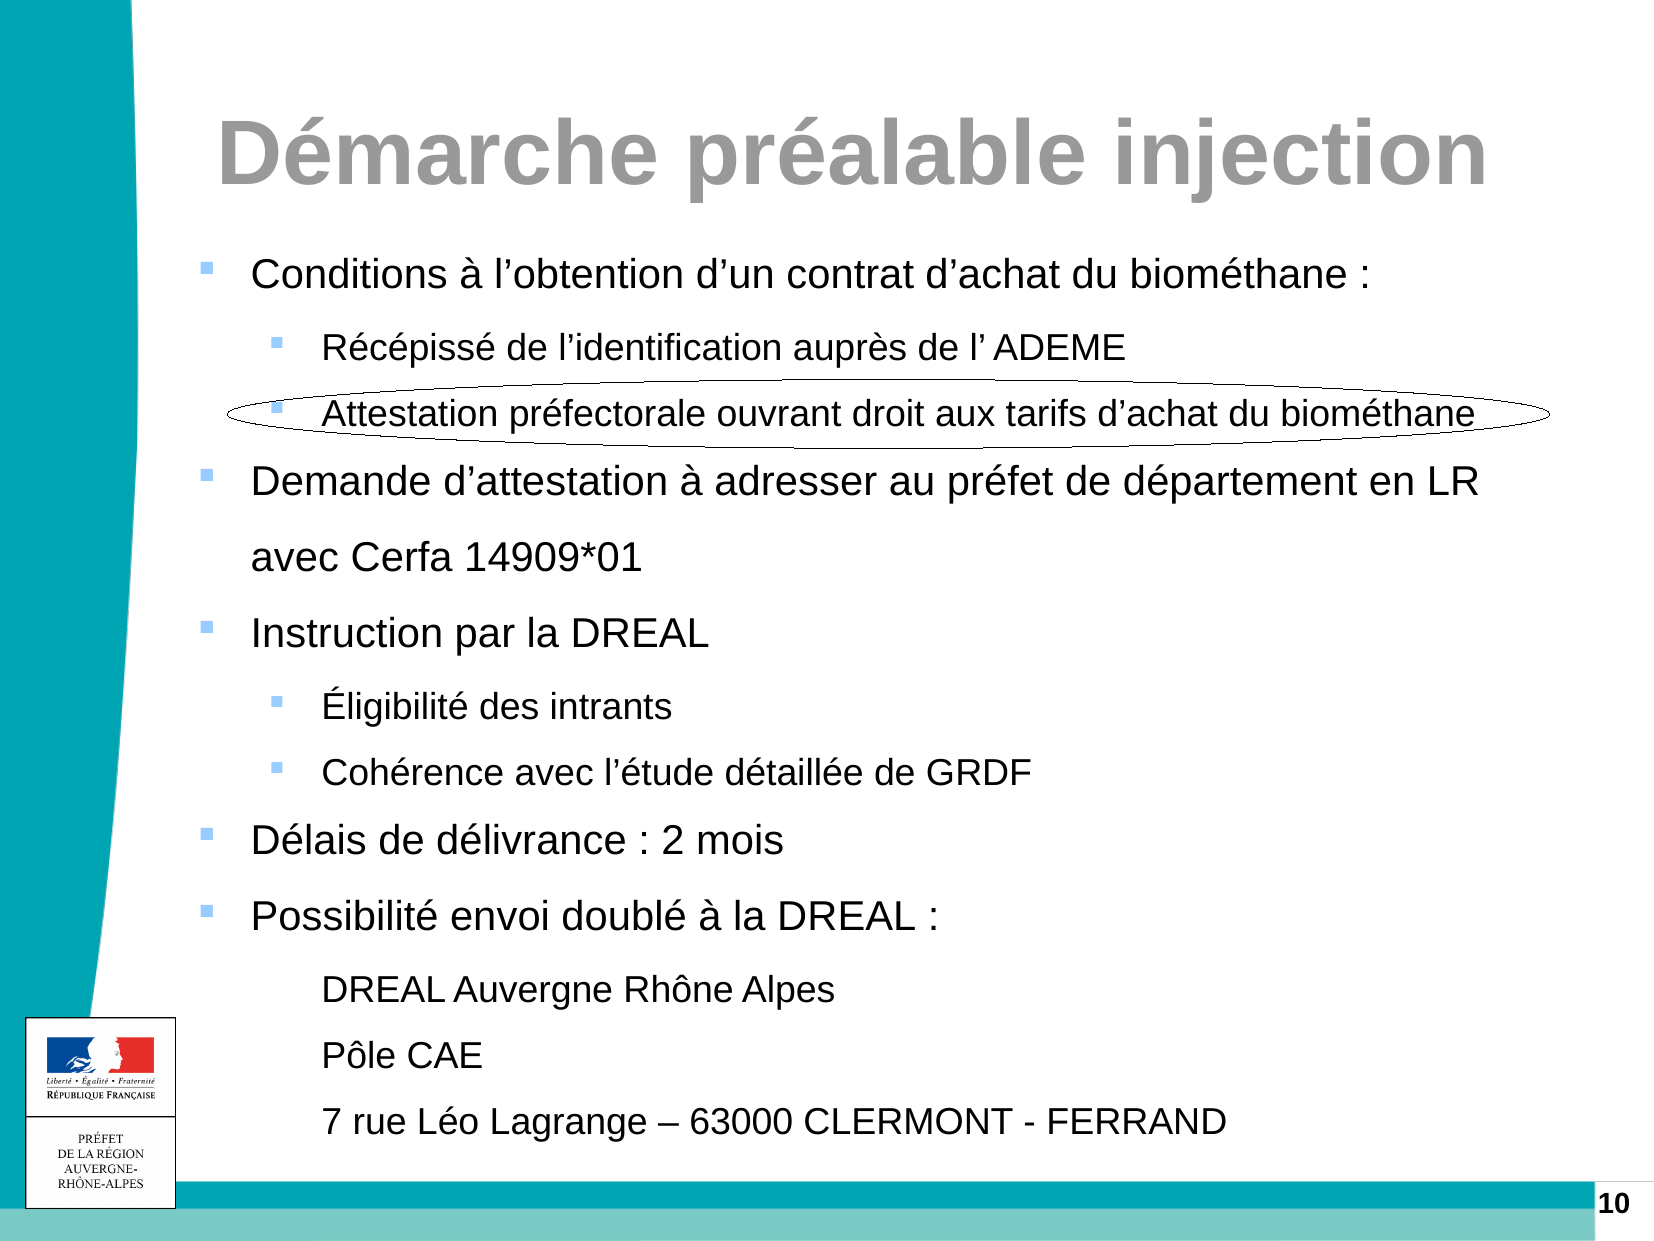

# Démarche préalable injection
Conditions à l’obtention d’un contrat d’achat du biométhane :
Récépissé de l’identification auprès de l’ ADEME
Attestation préfectorale ouvrant droit aux tarifs d’achat du biométhane
Demande d’attestation à adresser au préfet de département en LR
avec Cerfa 14909*01
Instruction par la DREAL
Éligibilité des intrants
Cohérence avec l’étude détaillée de GRDF
Délais de délivrance : 2 mois
Possibilité envoi doublé à la DREAL :
DREAL Auvergne Rhône Alpes
Pôle CAE
7 rue Léo Lagrange – 63000 CLERMONT - FERRAND
10